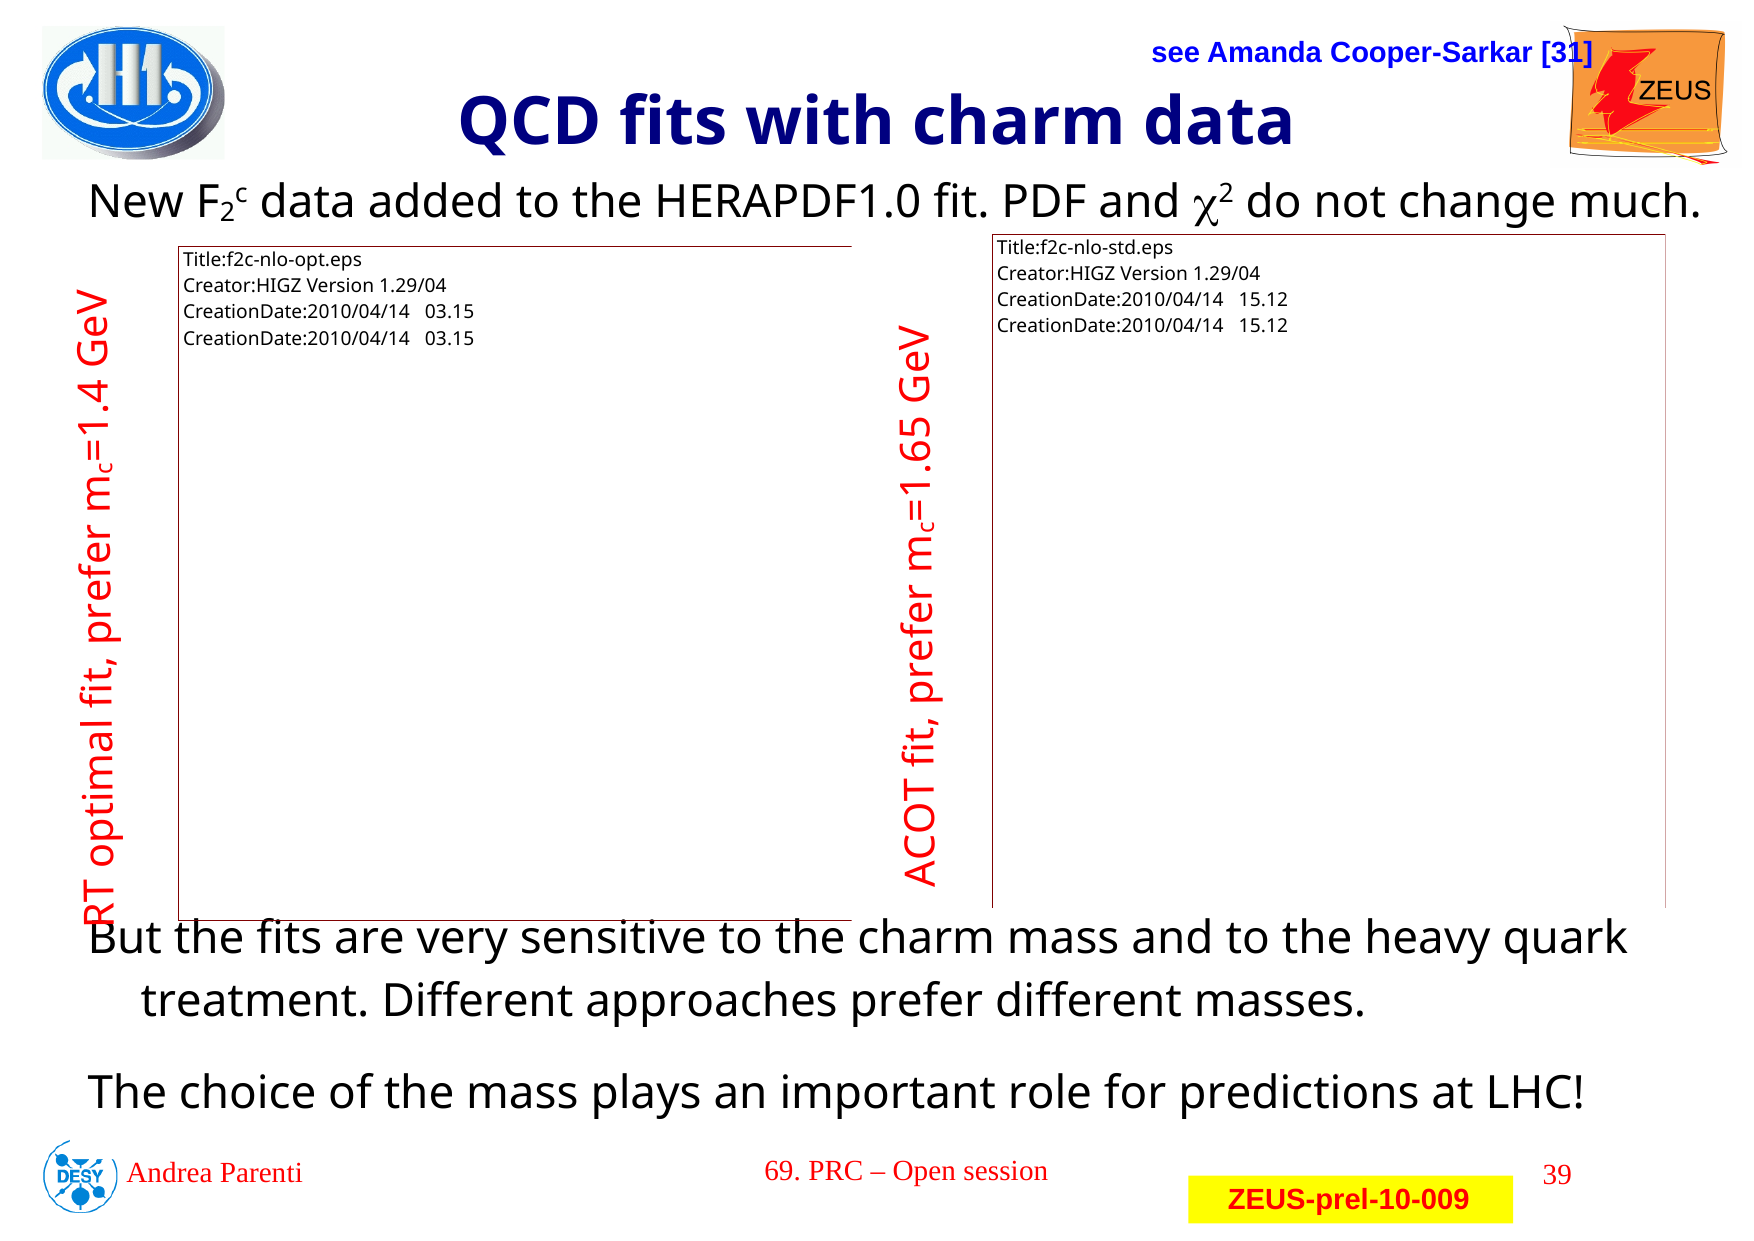

see Amanda Cooper-Sarkar [31]
# QCD fits with charm data
New F2c data added to the HERAPDF1.0 fit. PDF and χ2 do not change much.
But the fits are very sensitive to the charm mass and to the heavy quark treatment. Different approaches prefer different masses.
The choice of the mass plays an important role for predictions at LHC!
ACOT fit, prefer mc=1.65 GeV
RT optimal fit, prefer mc=1.4 GeV
 ZEUS-prel-10-009